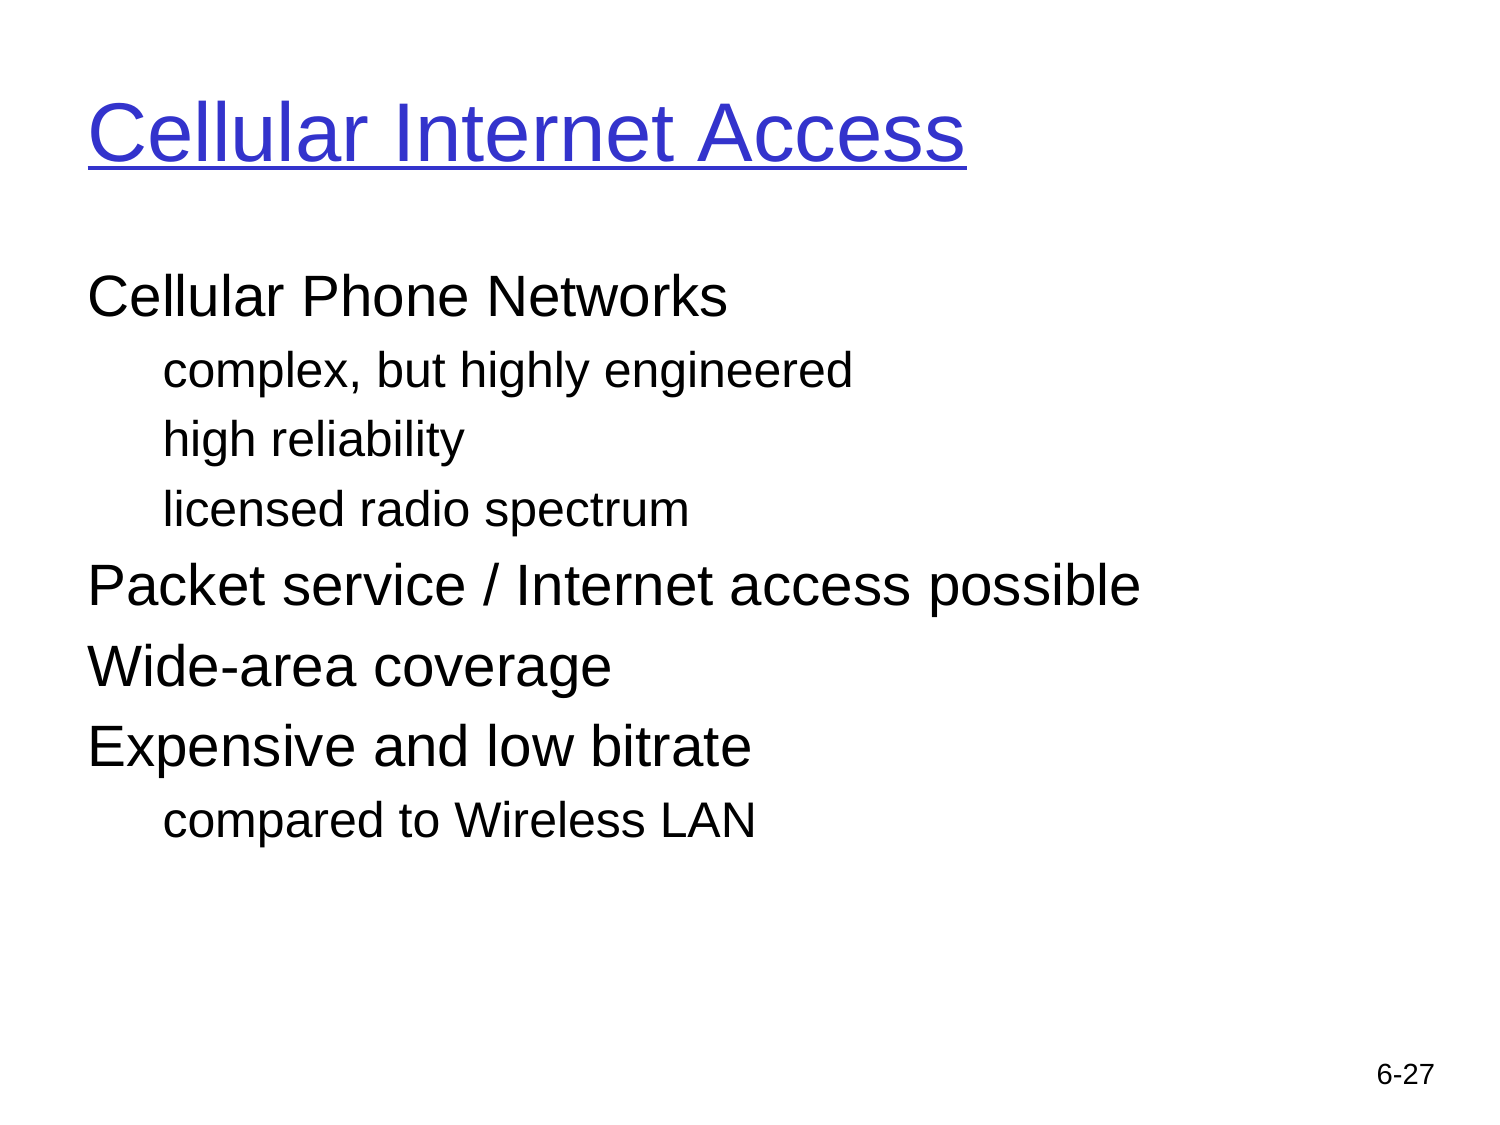

# Cellular Internet Access
Cellular Phone Networks
complex, but highly engineered
high reliability
licensed radio spectrum
Packet service / Internet access possible
Wide-area coverage
Expensive and low bitrate
compared to Wireless LAN
27